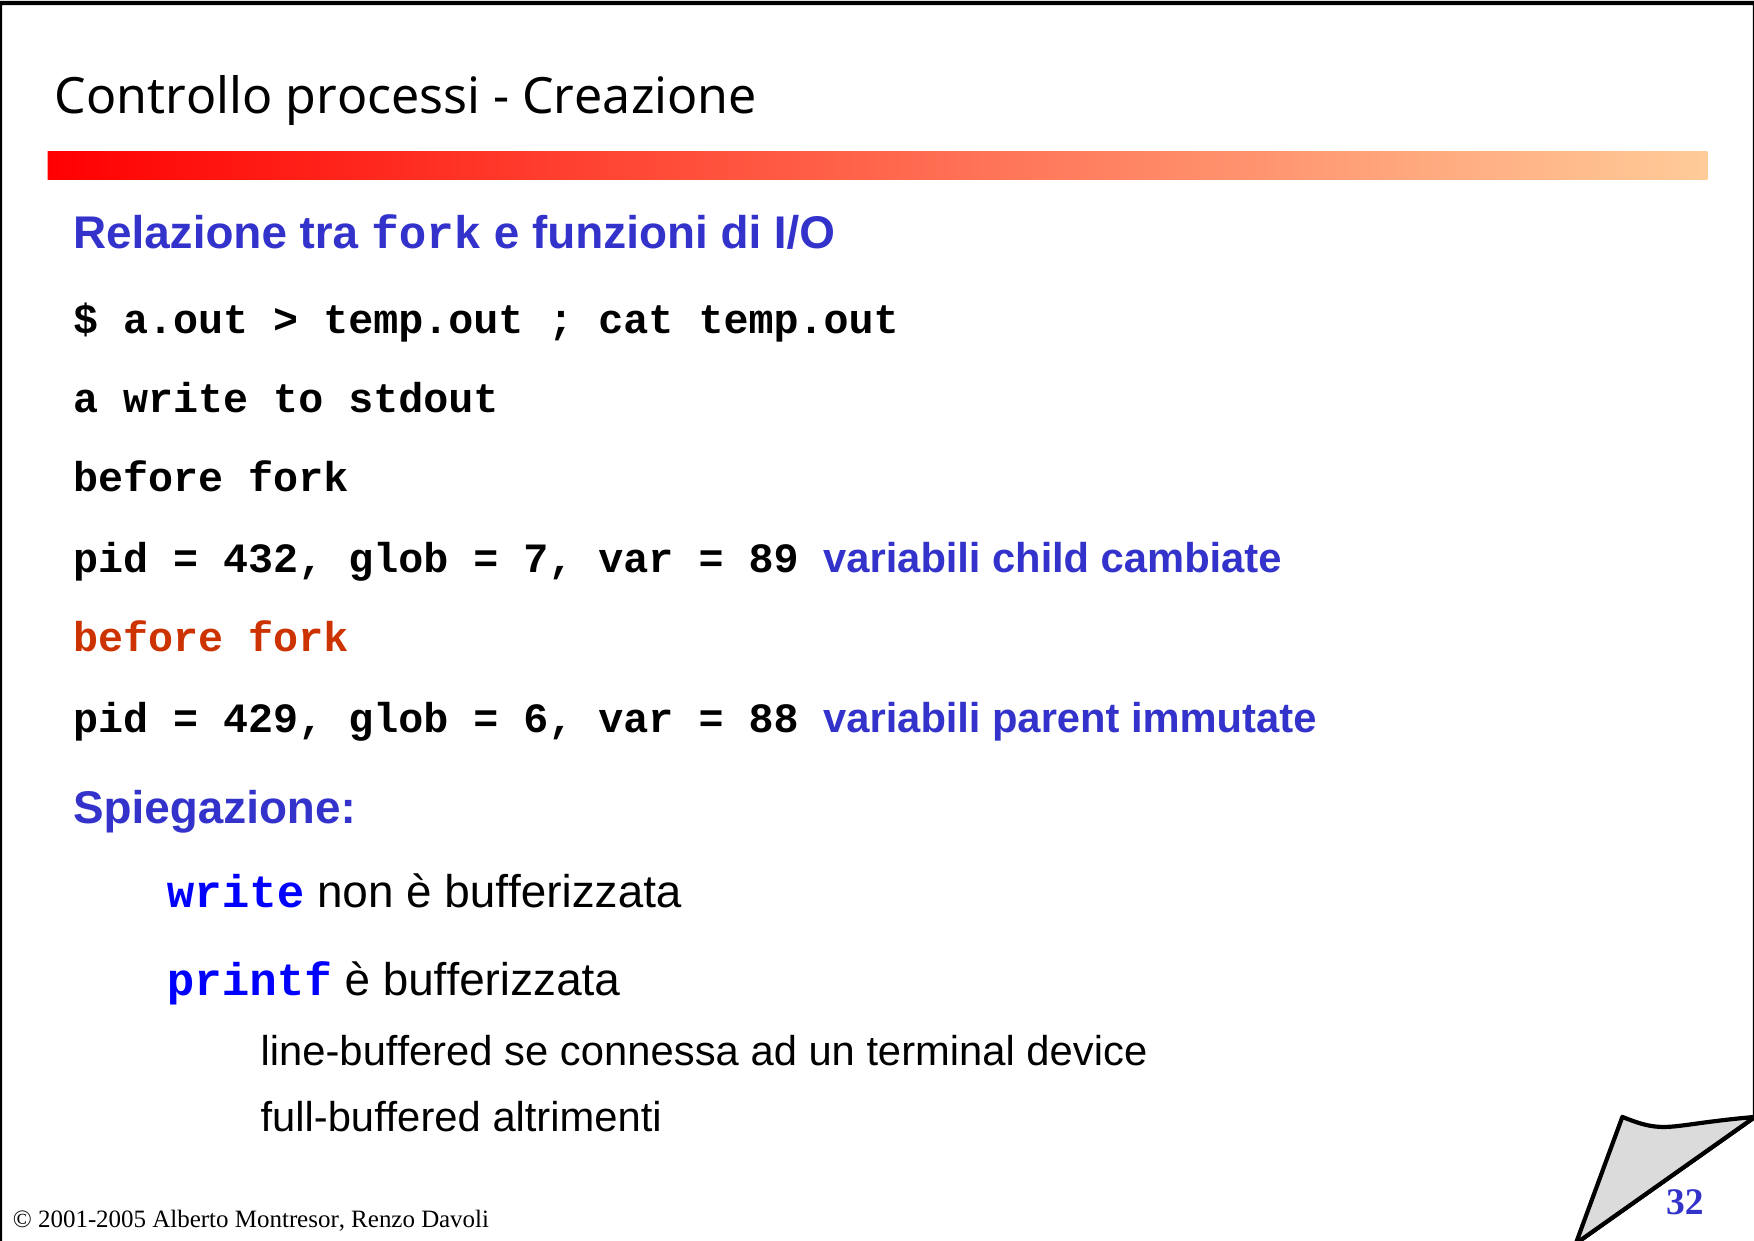

# Controllo processi - Creazione
Relazione tra fork e funzioni di I/O
$ a.out > temp.out ; cat temp.out
a write to stdout
before fork
pid = 432, glob = 7, var = 89	variabili child cambiate
before fork
pid = 429, glob = 6, var = 88	variabili parent immutate
Spiegazione:
write non è bufferizzata
printf è bufferizzata
line-buffered se connessa ad un terminal device
full-buffered altrimenti